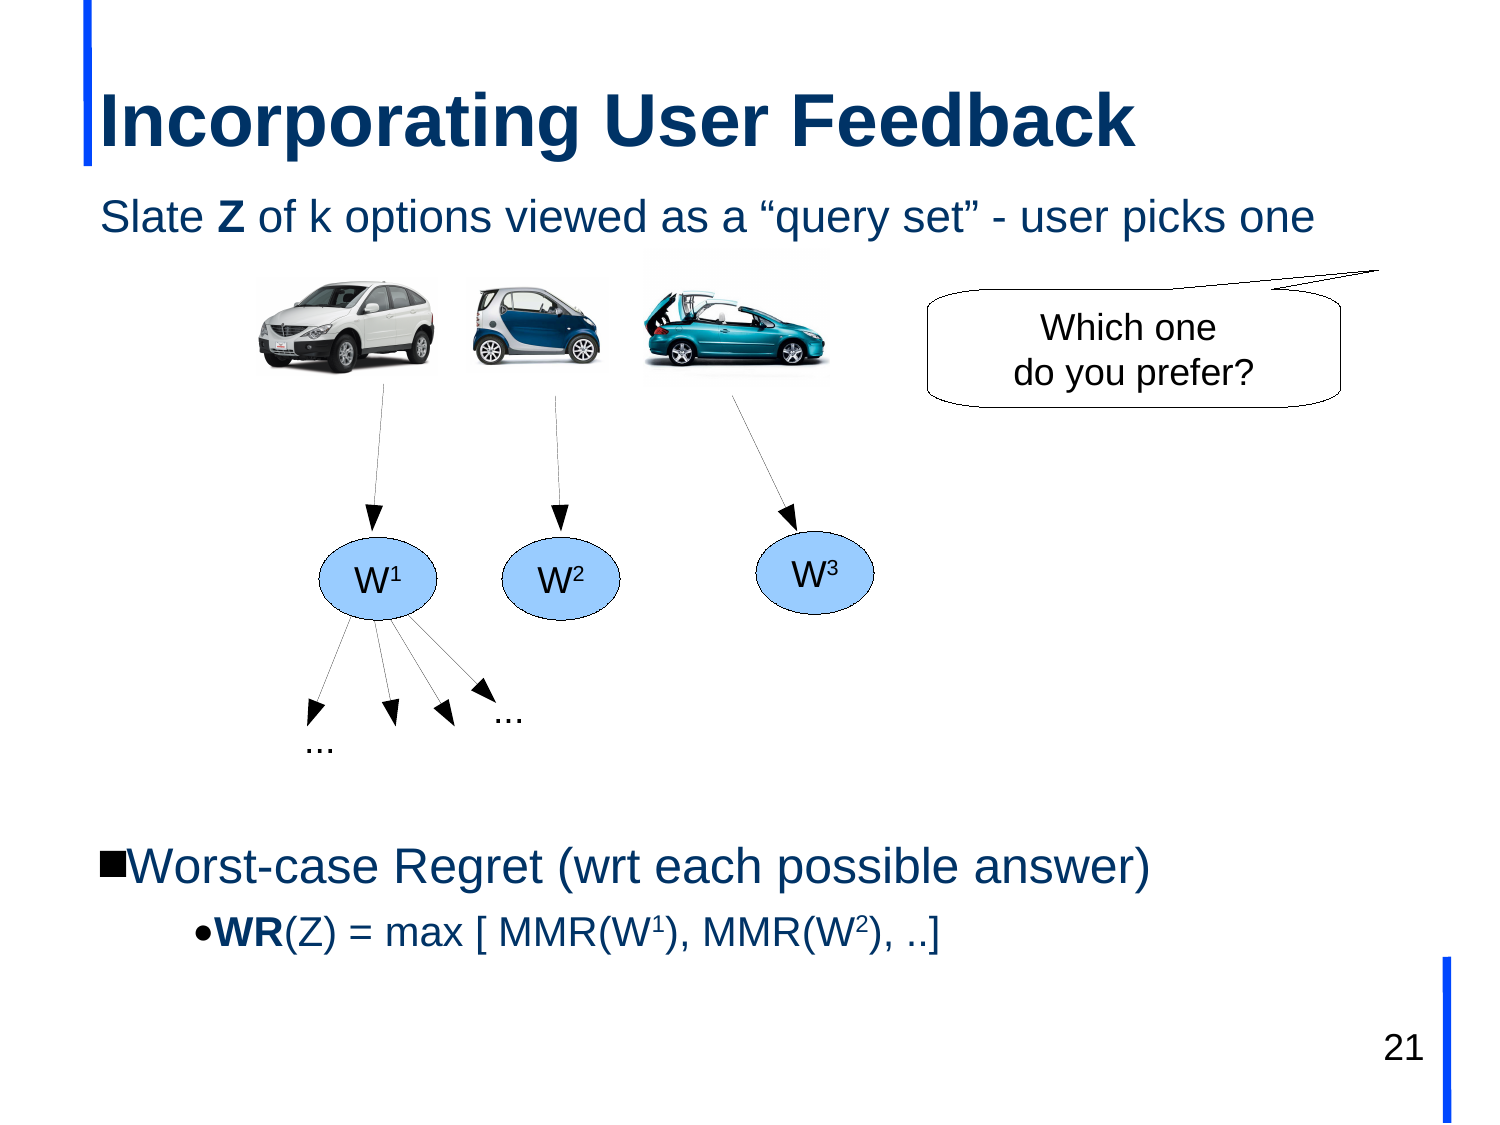

# Incorporating User Feedback
Slate Z of k options viewed as a “query set” - user picks one
Worst-case Regret (wrt each possible answer)
WR(Z) = max [ MMR(W1), MMR(W2), ..]
Which one
do you prefer?
W3
W1
W2
...
...
21